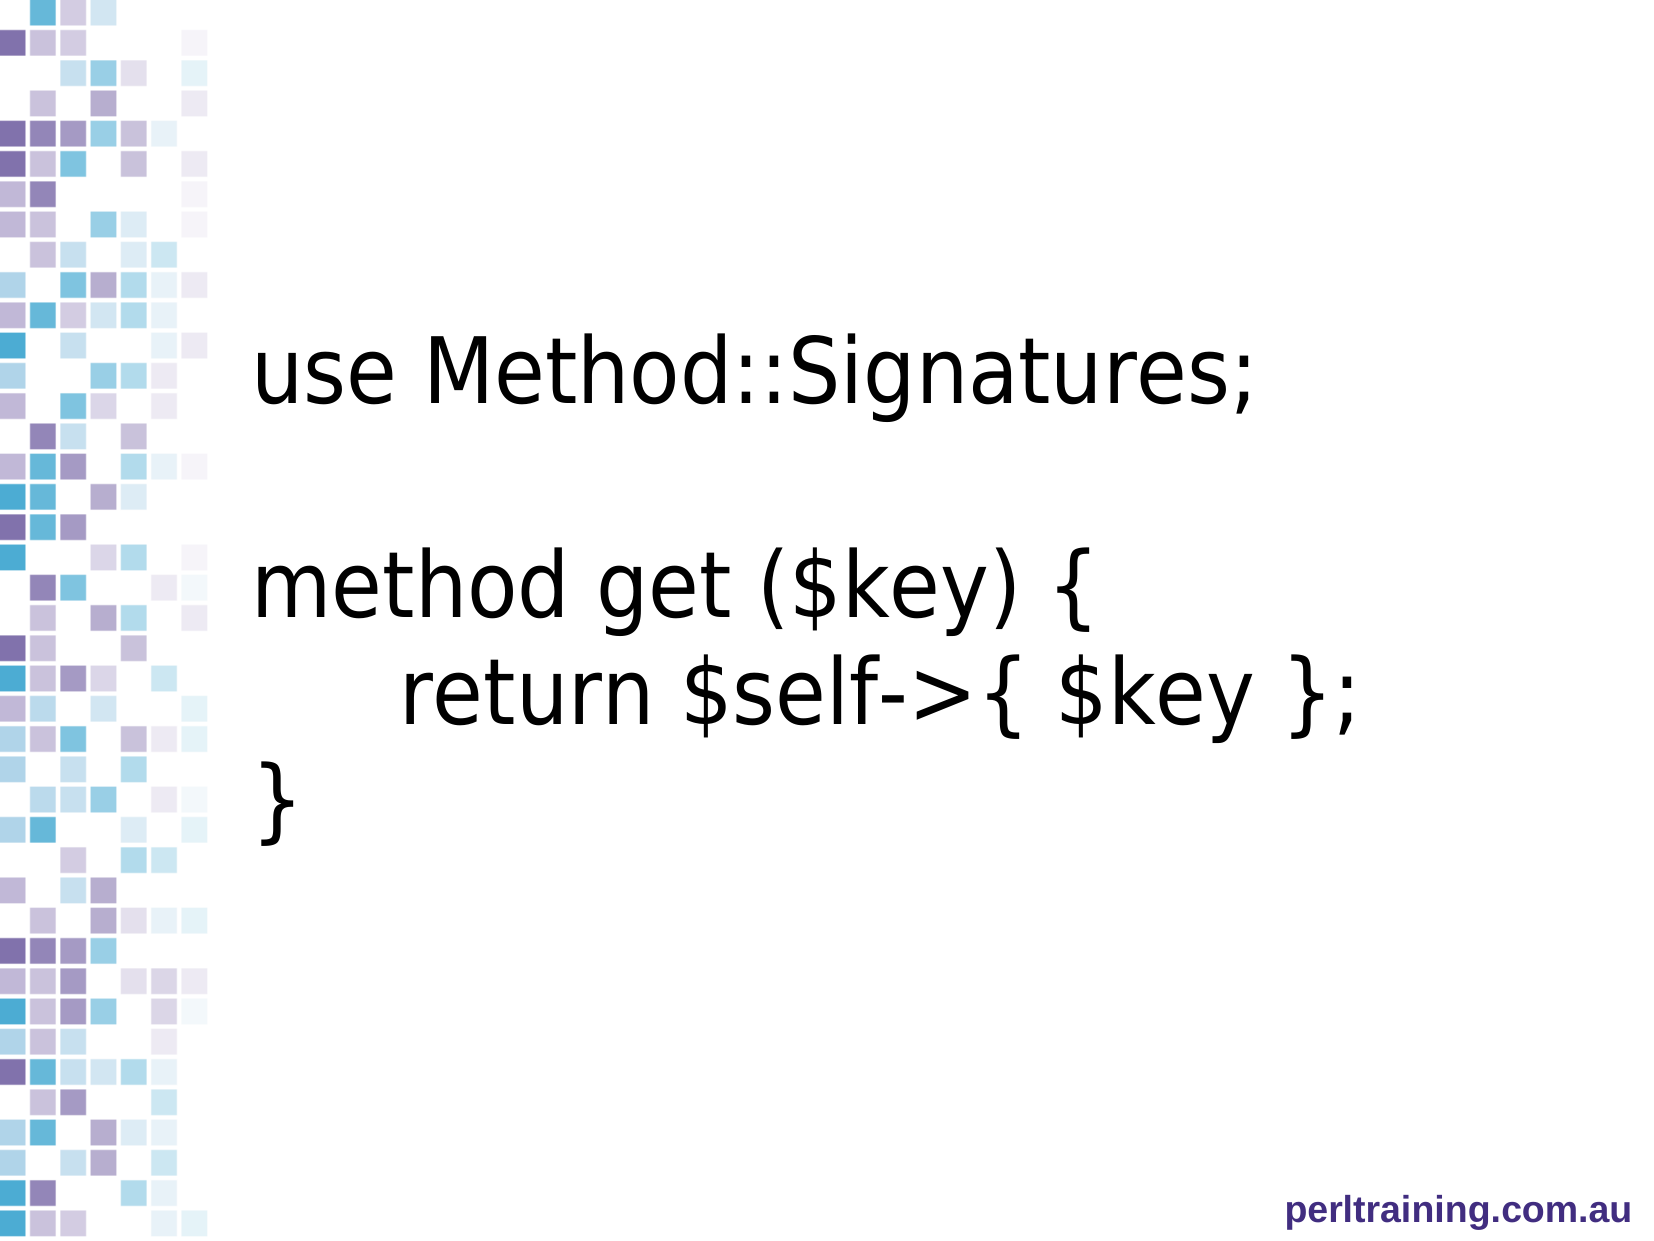

# use Method::Signatures; method get ($key) { return $self->{ $key }; }